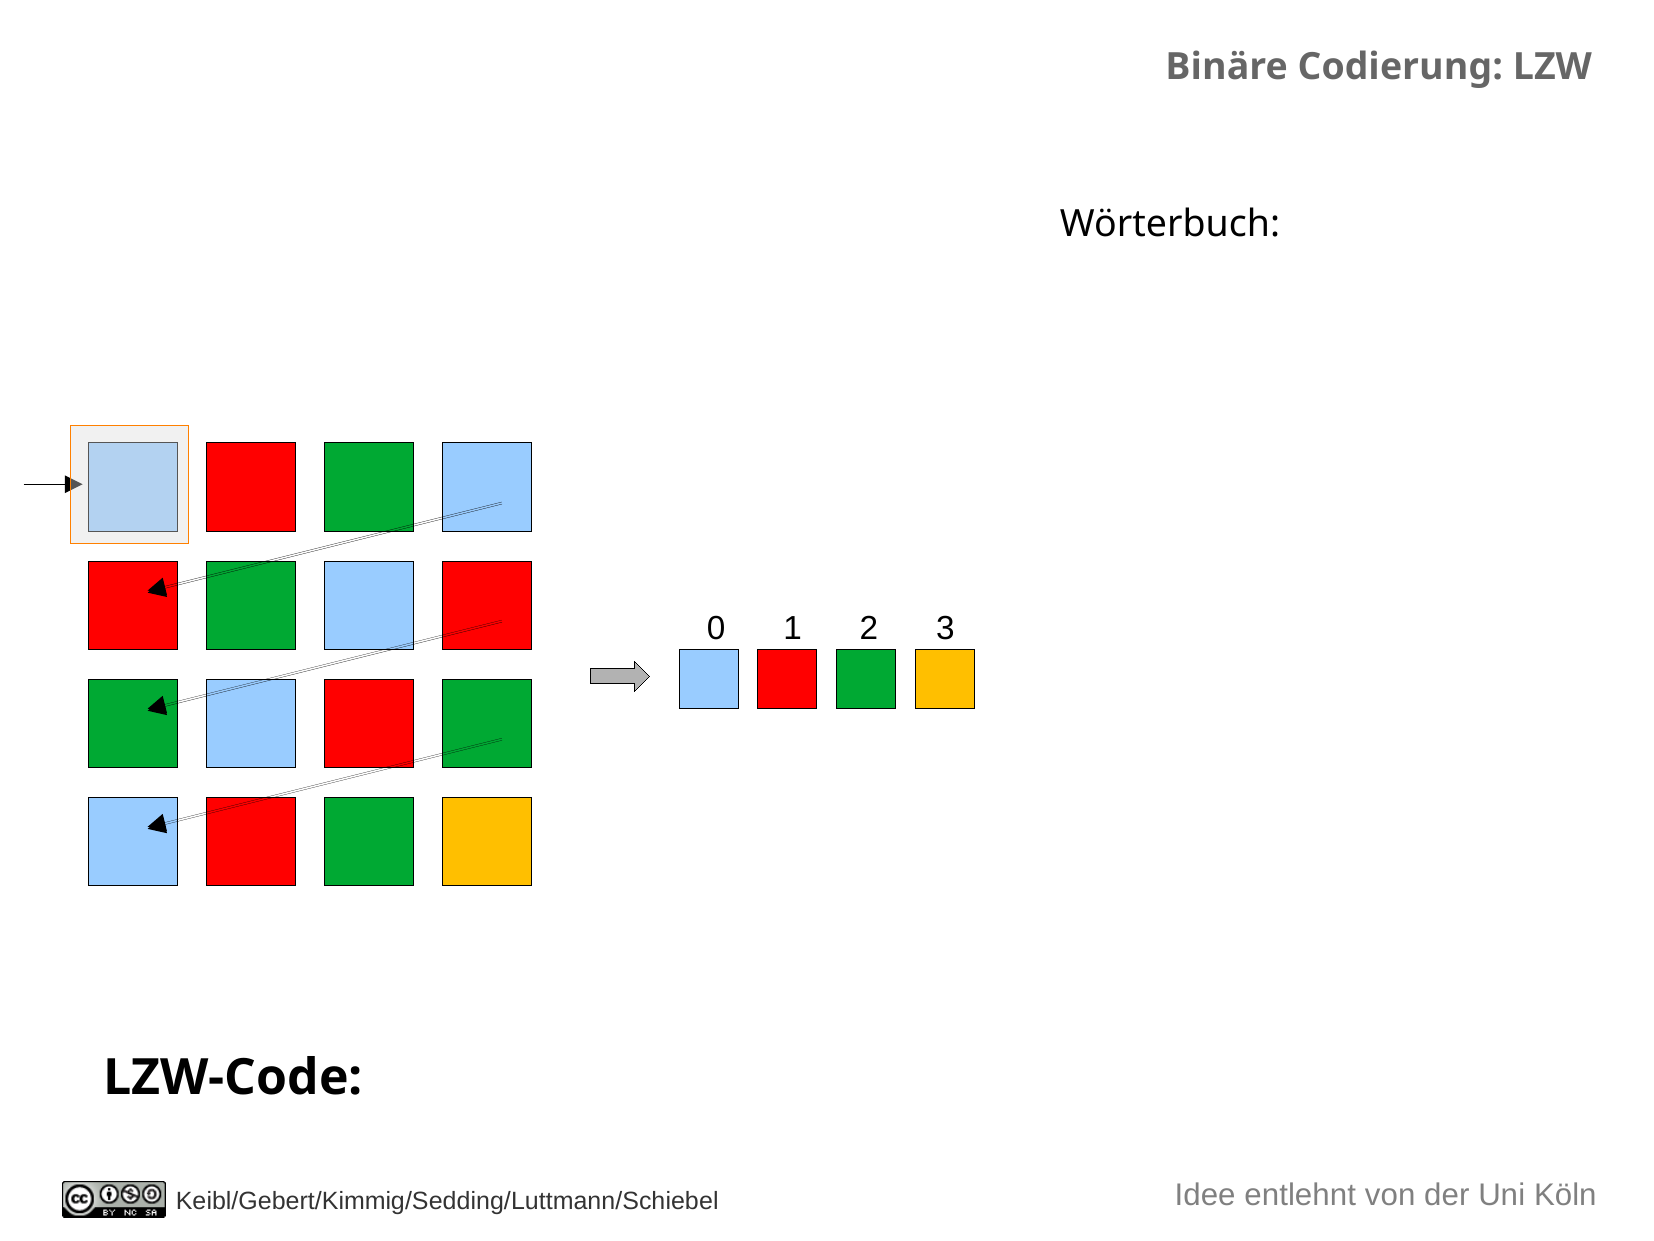

Binäre Codierung: LZW
Wörterbuch:
0
1
2
3
LZW-Code:
Idee entlehnt von der Uni Köln